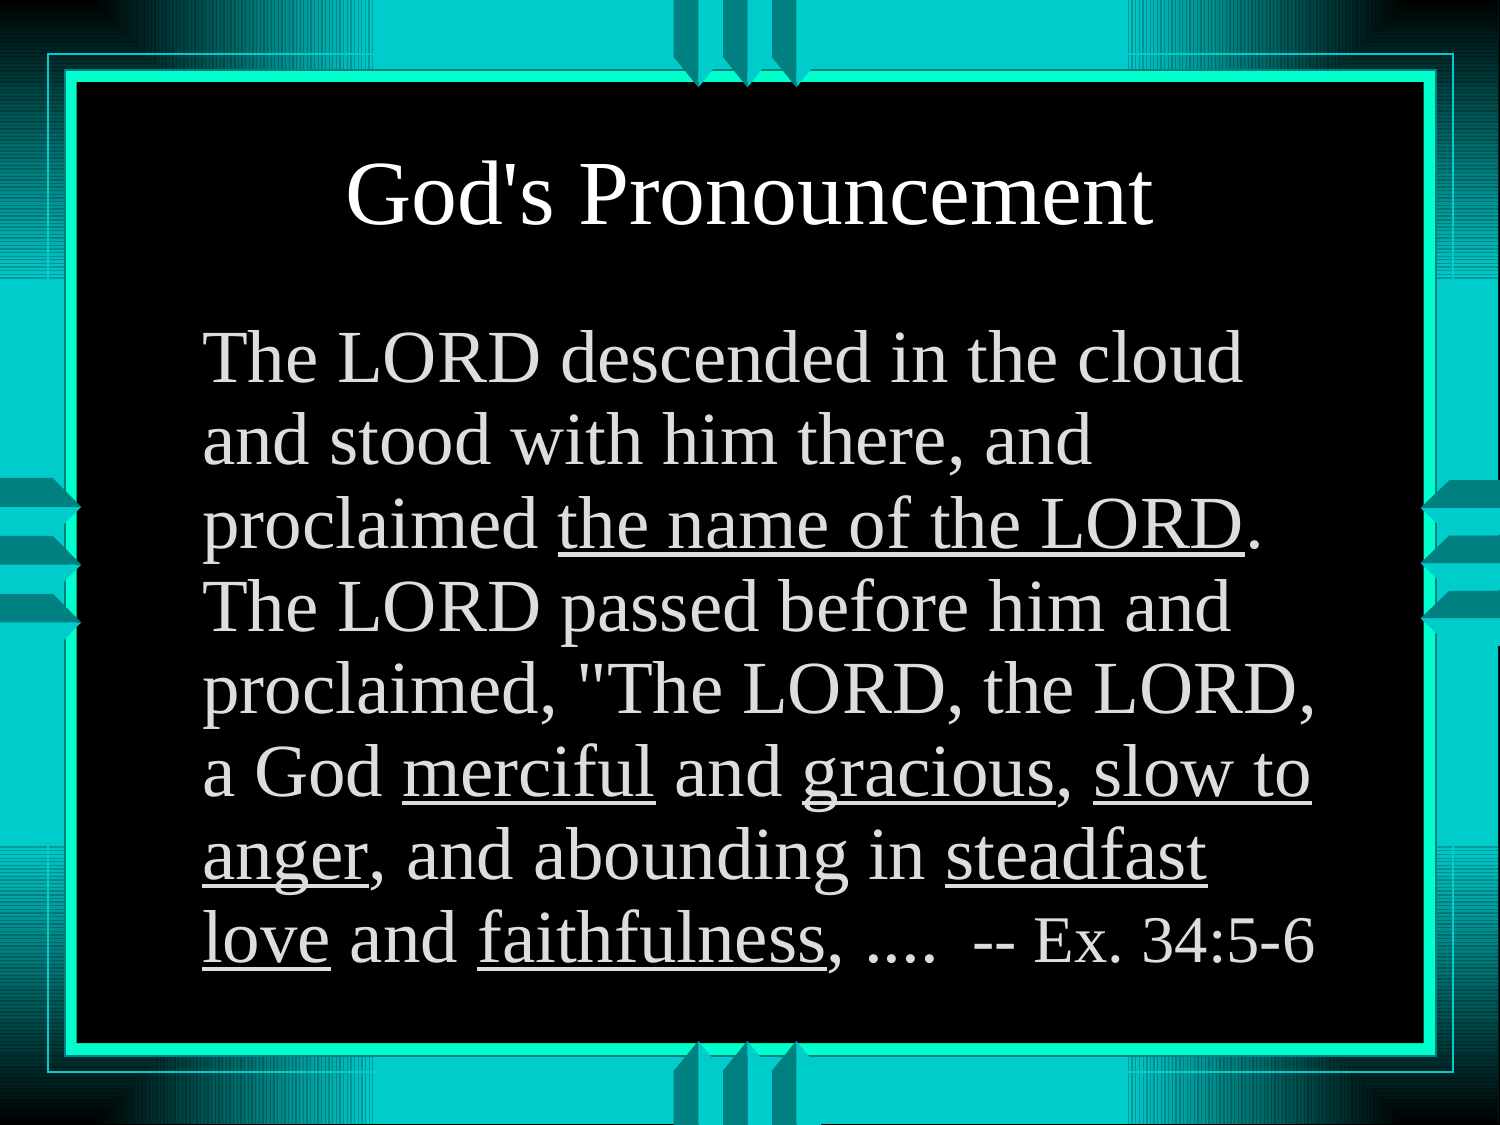

# God's Pronouncement
The LORD descended in the cloud and stood with him there, and proclaimed the name of the LORD. The LORD passed before him and proclaimed, "The LORD, the LORD, a God merciful and gracious, slow to anger, and abounding in steadfast love and faithfulness, .... -- Ex. 34:5-6